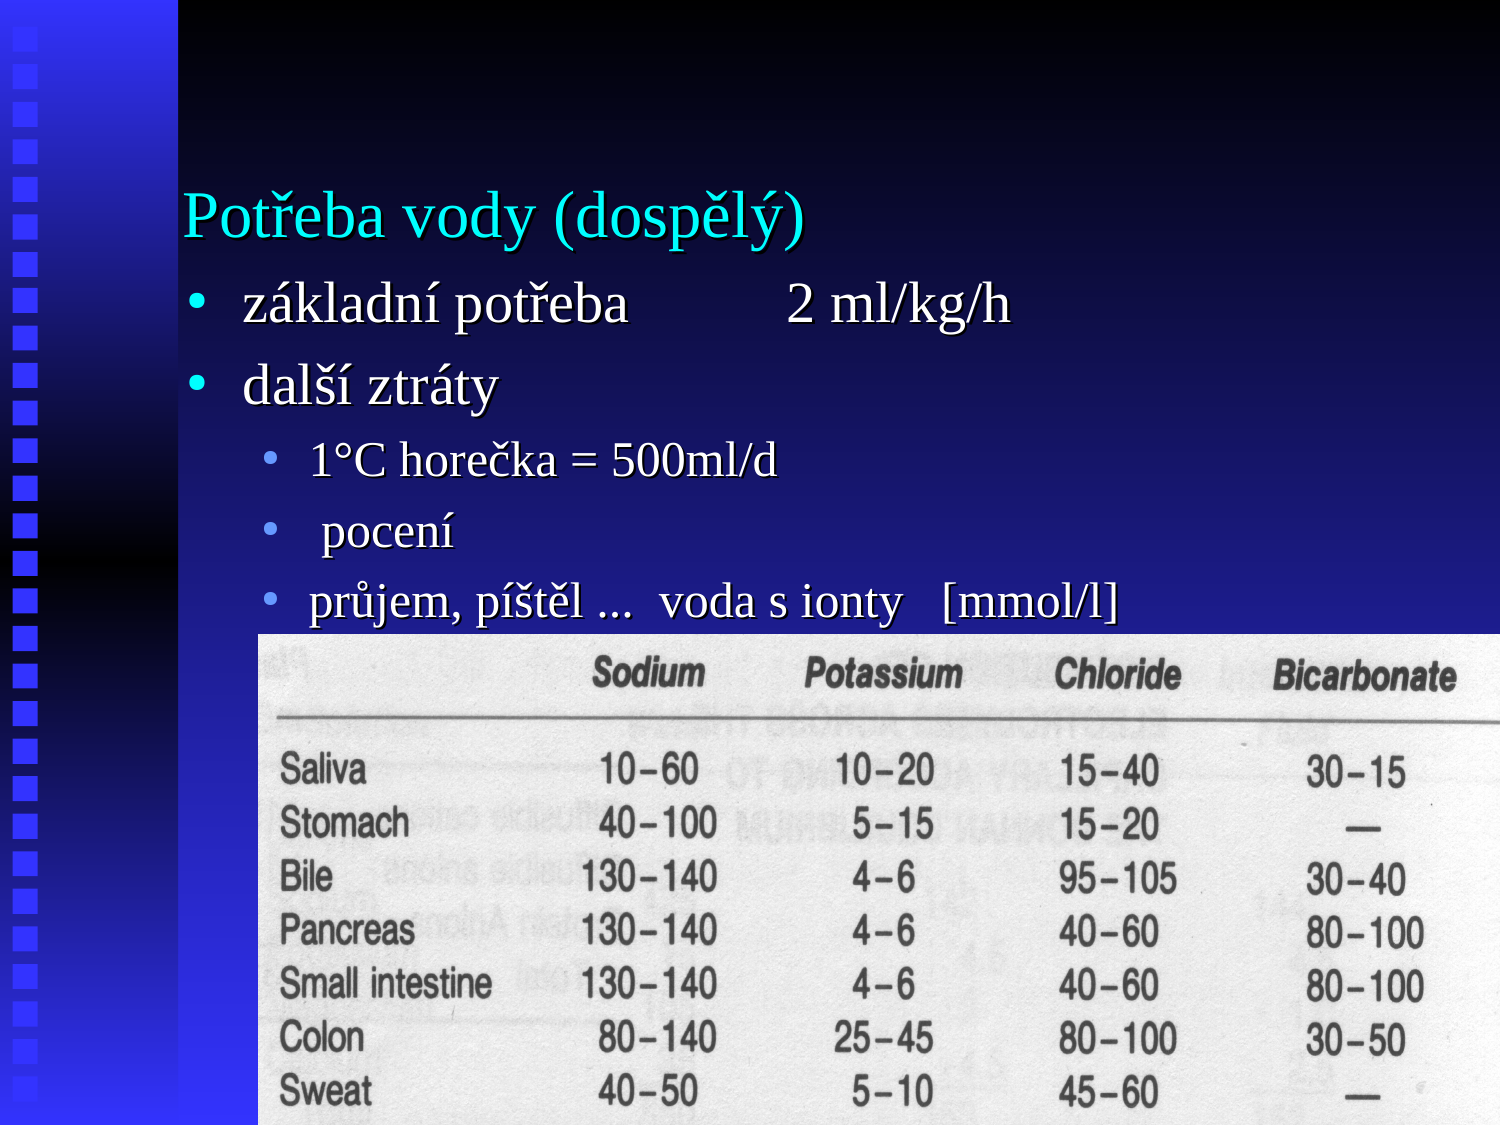

# Potřeba vody (dospělý)
základní potřeba		2 ml/kg/h
další ztráty
1°C horečka = 500ml/d
 pocení
průjem, píštěl ... voda s ionty [mmol/l]